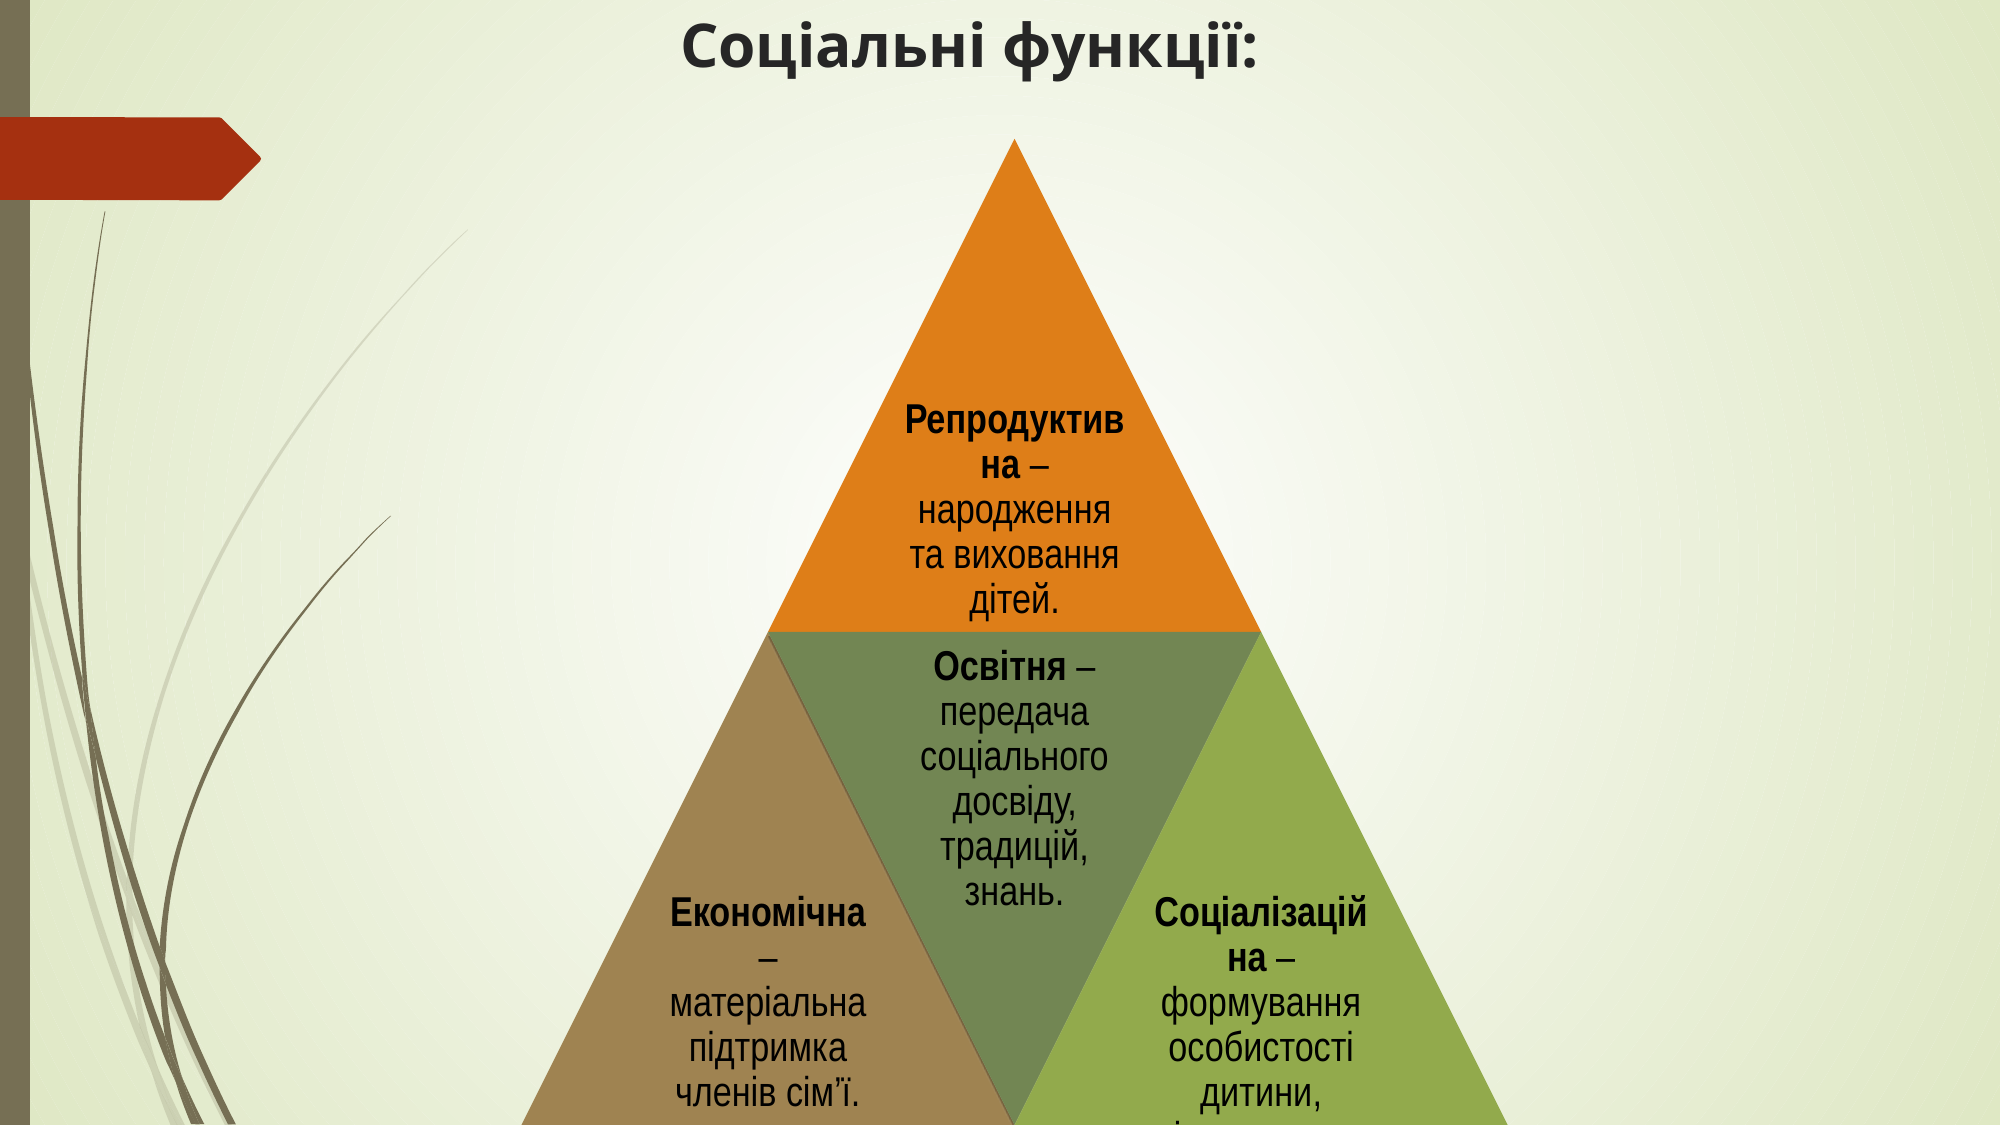

# Соціальні функції:
Репродуктивна – народження та виховання дітей.
Економічна – матеріальна підтримка членів сім’ї.
Освітня – передача соціального досвіду, традицій, знань.
Соціалізаційна – формування особистості дитини, підготовка до життя в суспільстві.